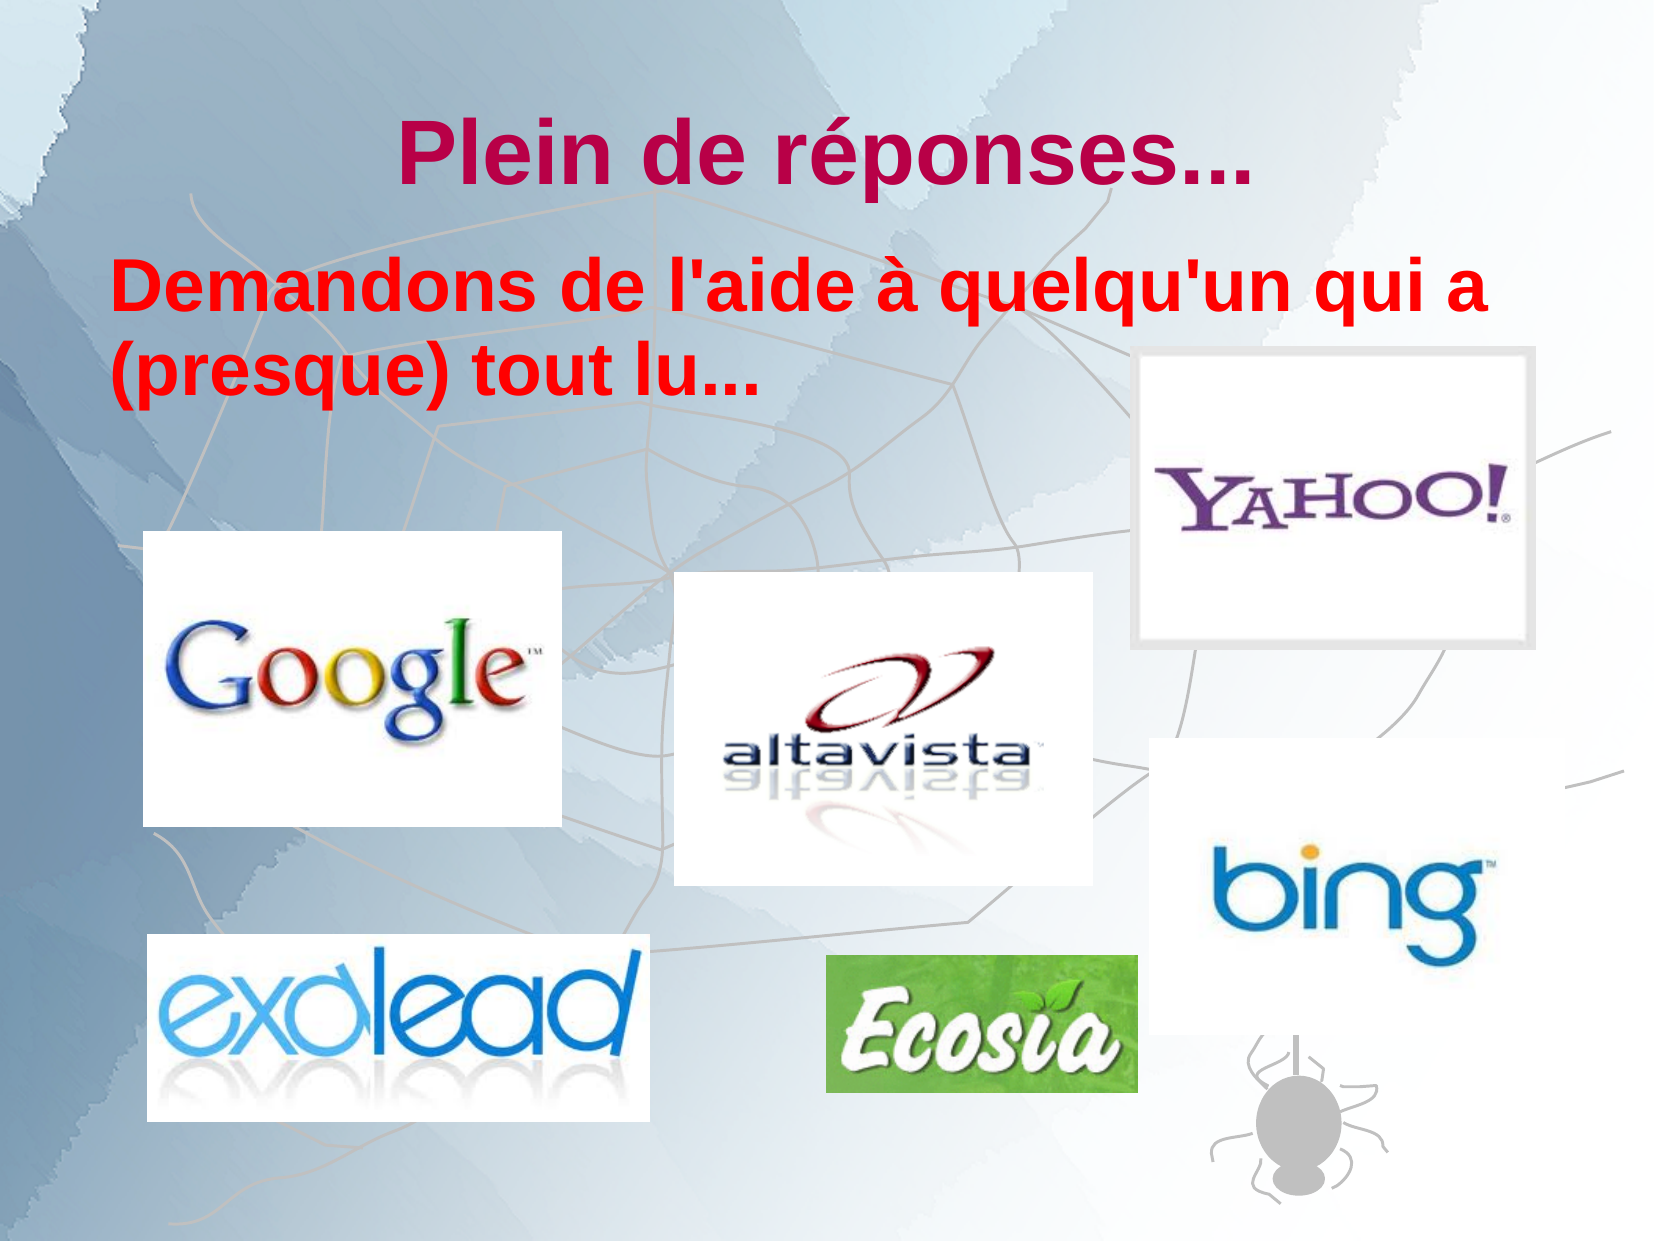

# Plein de réponses...
Demandons de l'aide à quelqu'un qui a
(presque) tout lu...